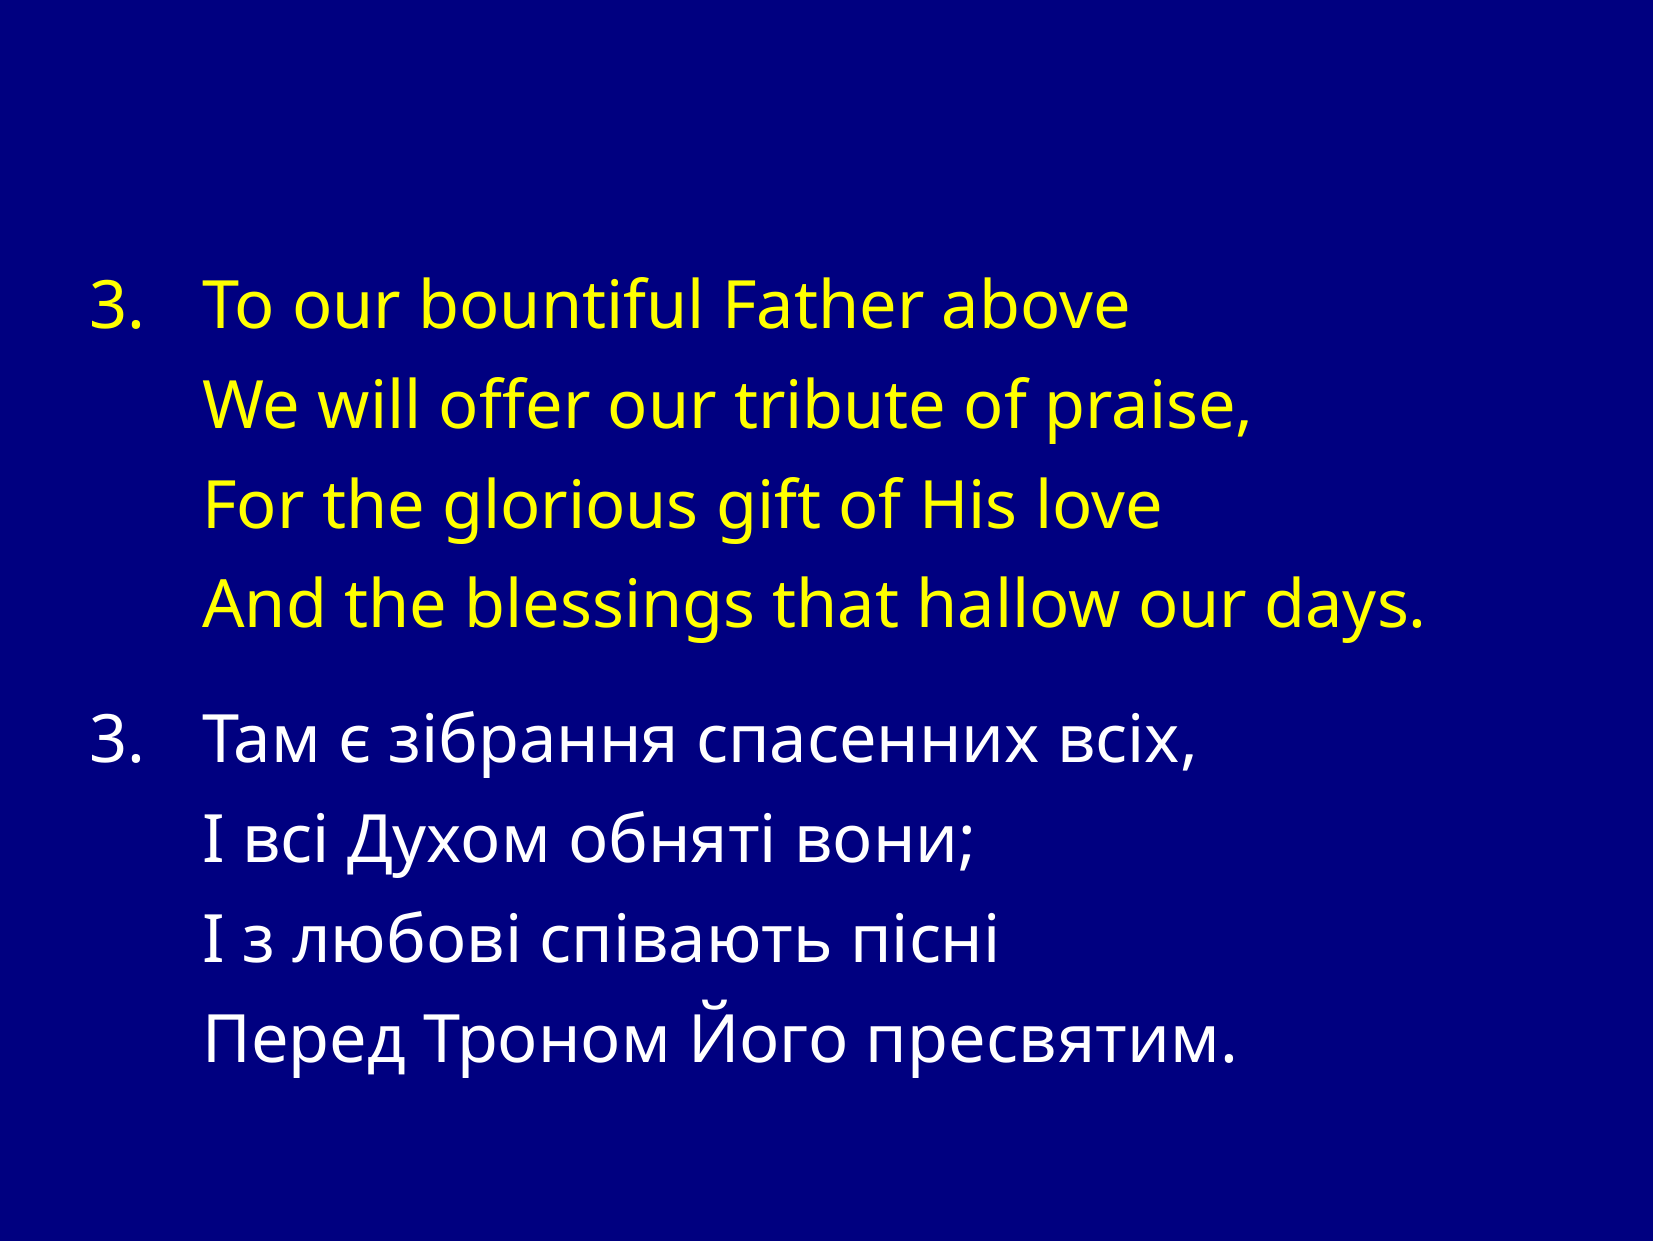

3.	To our bountiful Father above
	We will offer our tribute of praise,
	For the glorious gift of His love
	And the blessings that hallow our days.
3.	Там є зібрання спасенних всіх,
	І всі Духом обняті вони;
	І з любові співають пісні
	Перед Троном Його пресвятим.